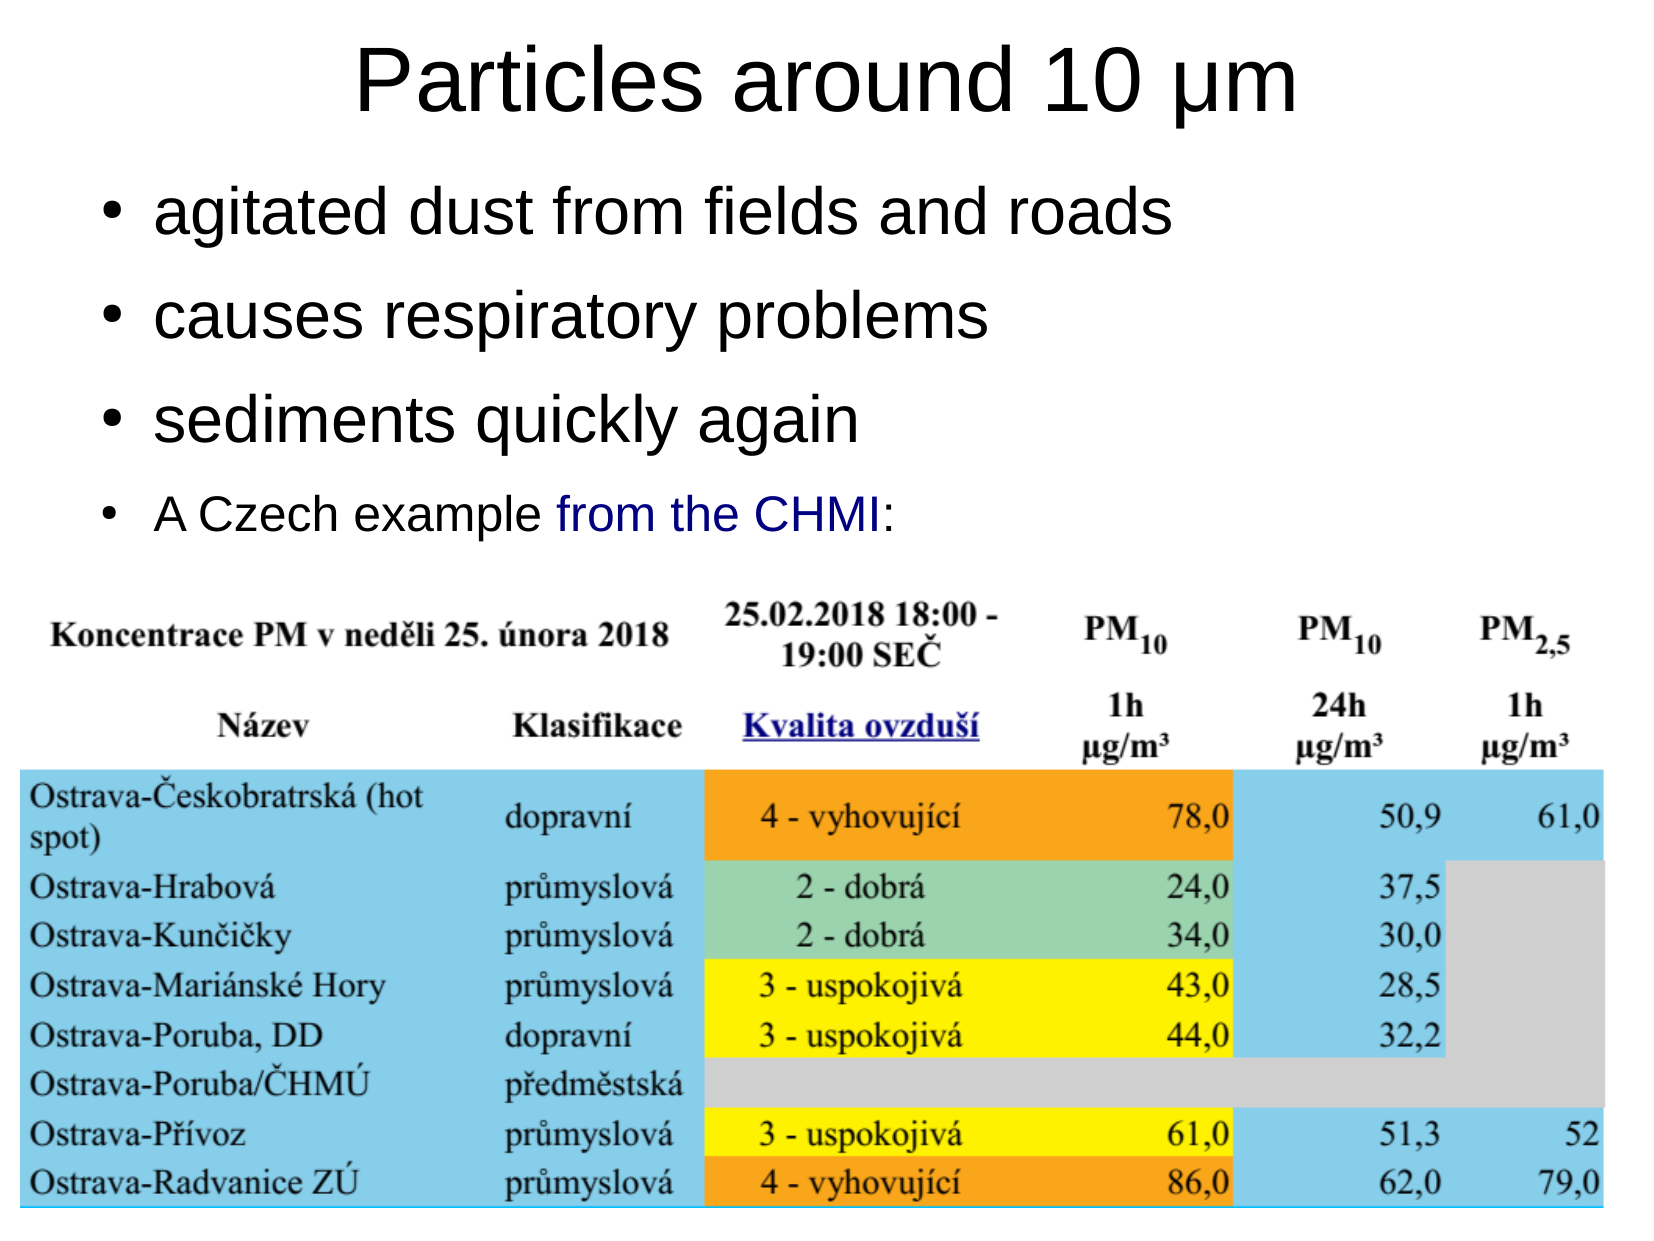

# Particles around 10 μm
agitated dust from fields and roads
causes respiratory problems
sediments quickly again
A Czech example from the CHMI: